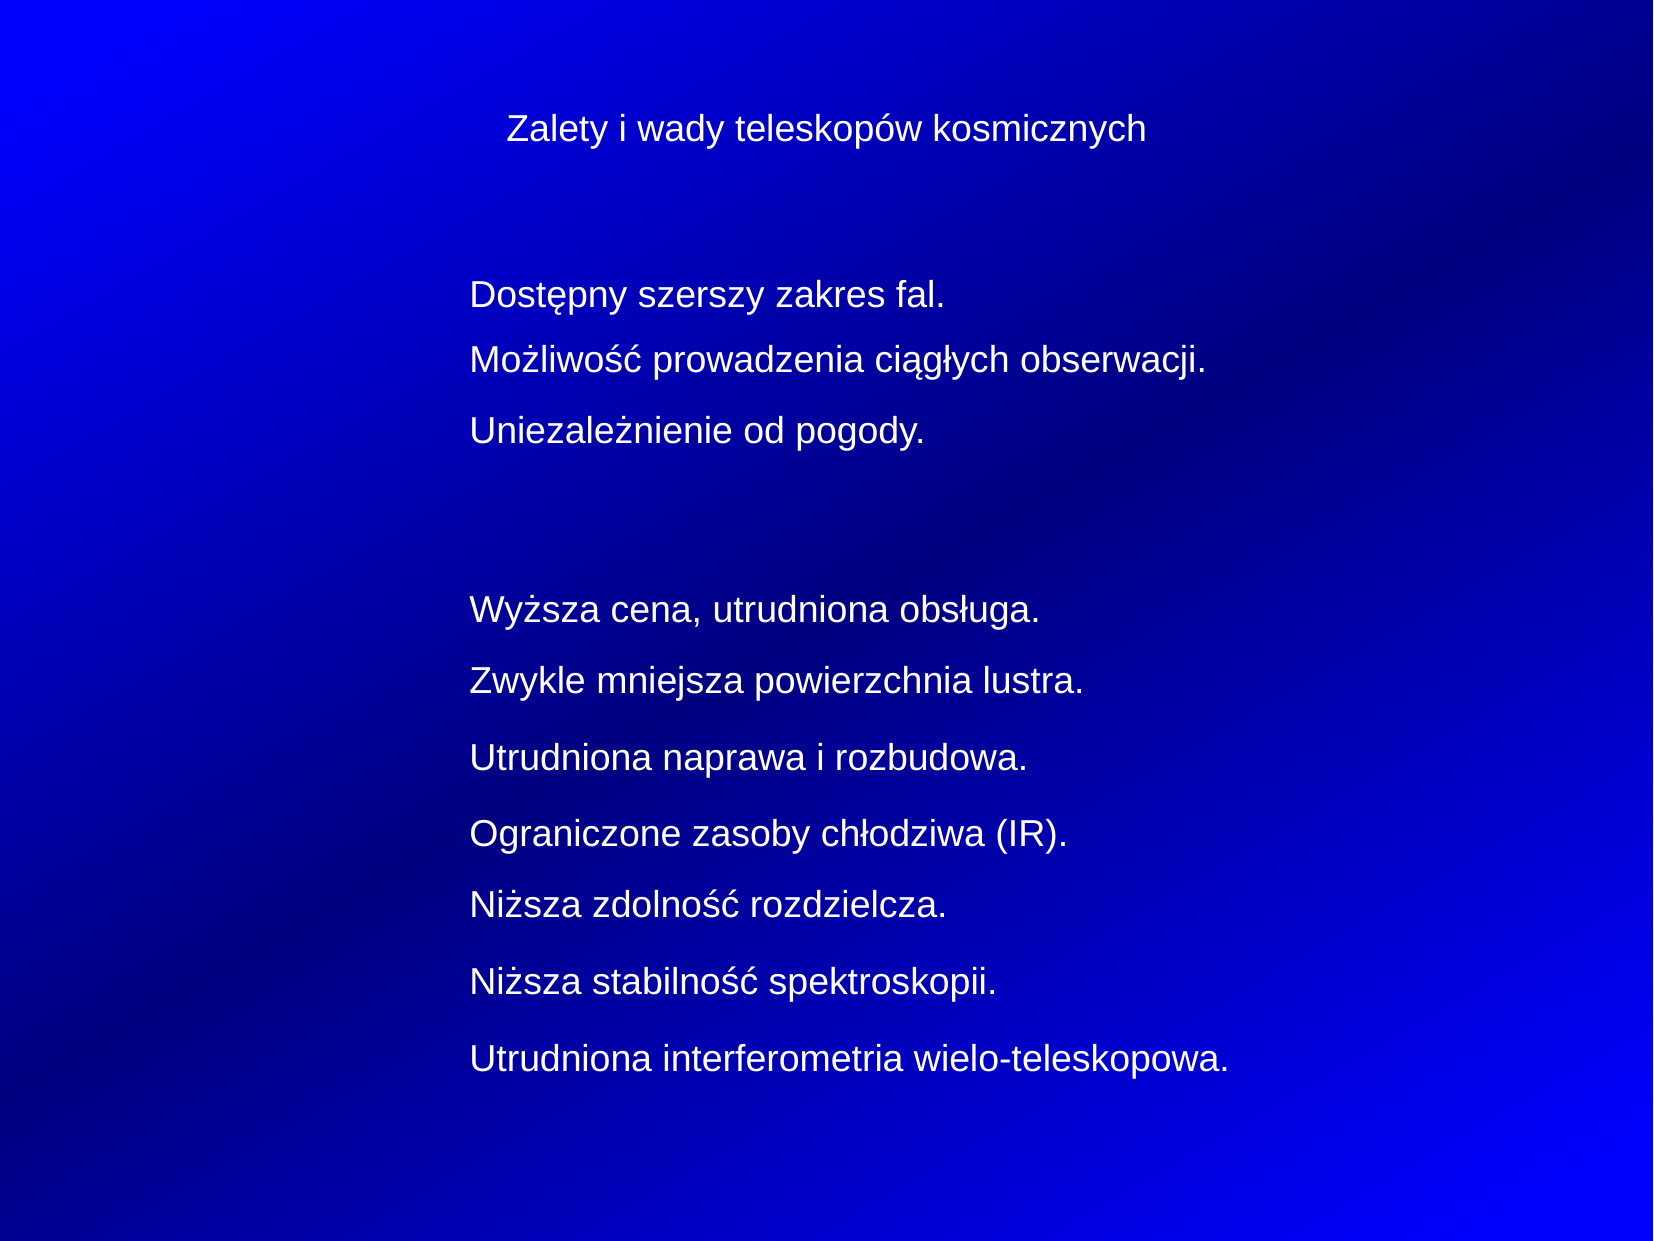

Zalety i wady teleskopów kosmicznych
Dostępny szerszy zakres fal.
Możliwość prowadzenia ciągłych obserwacji.
Uniezależnienie od pogody.
Wyższa cena, utrudniona obsługa.
Zwykle mniejsza powierzchnia lustra.
Utrudniona naprawa i rozbudowa.
Ograniczone zasoby chłodziwa (IR).
Niższa zdolność rozdzielcza.
Niższa stabilność spektroskopii.
Utrudniona interferometria wielo-teleskopowa.